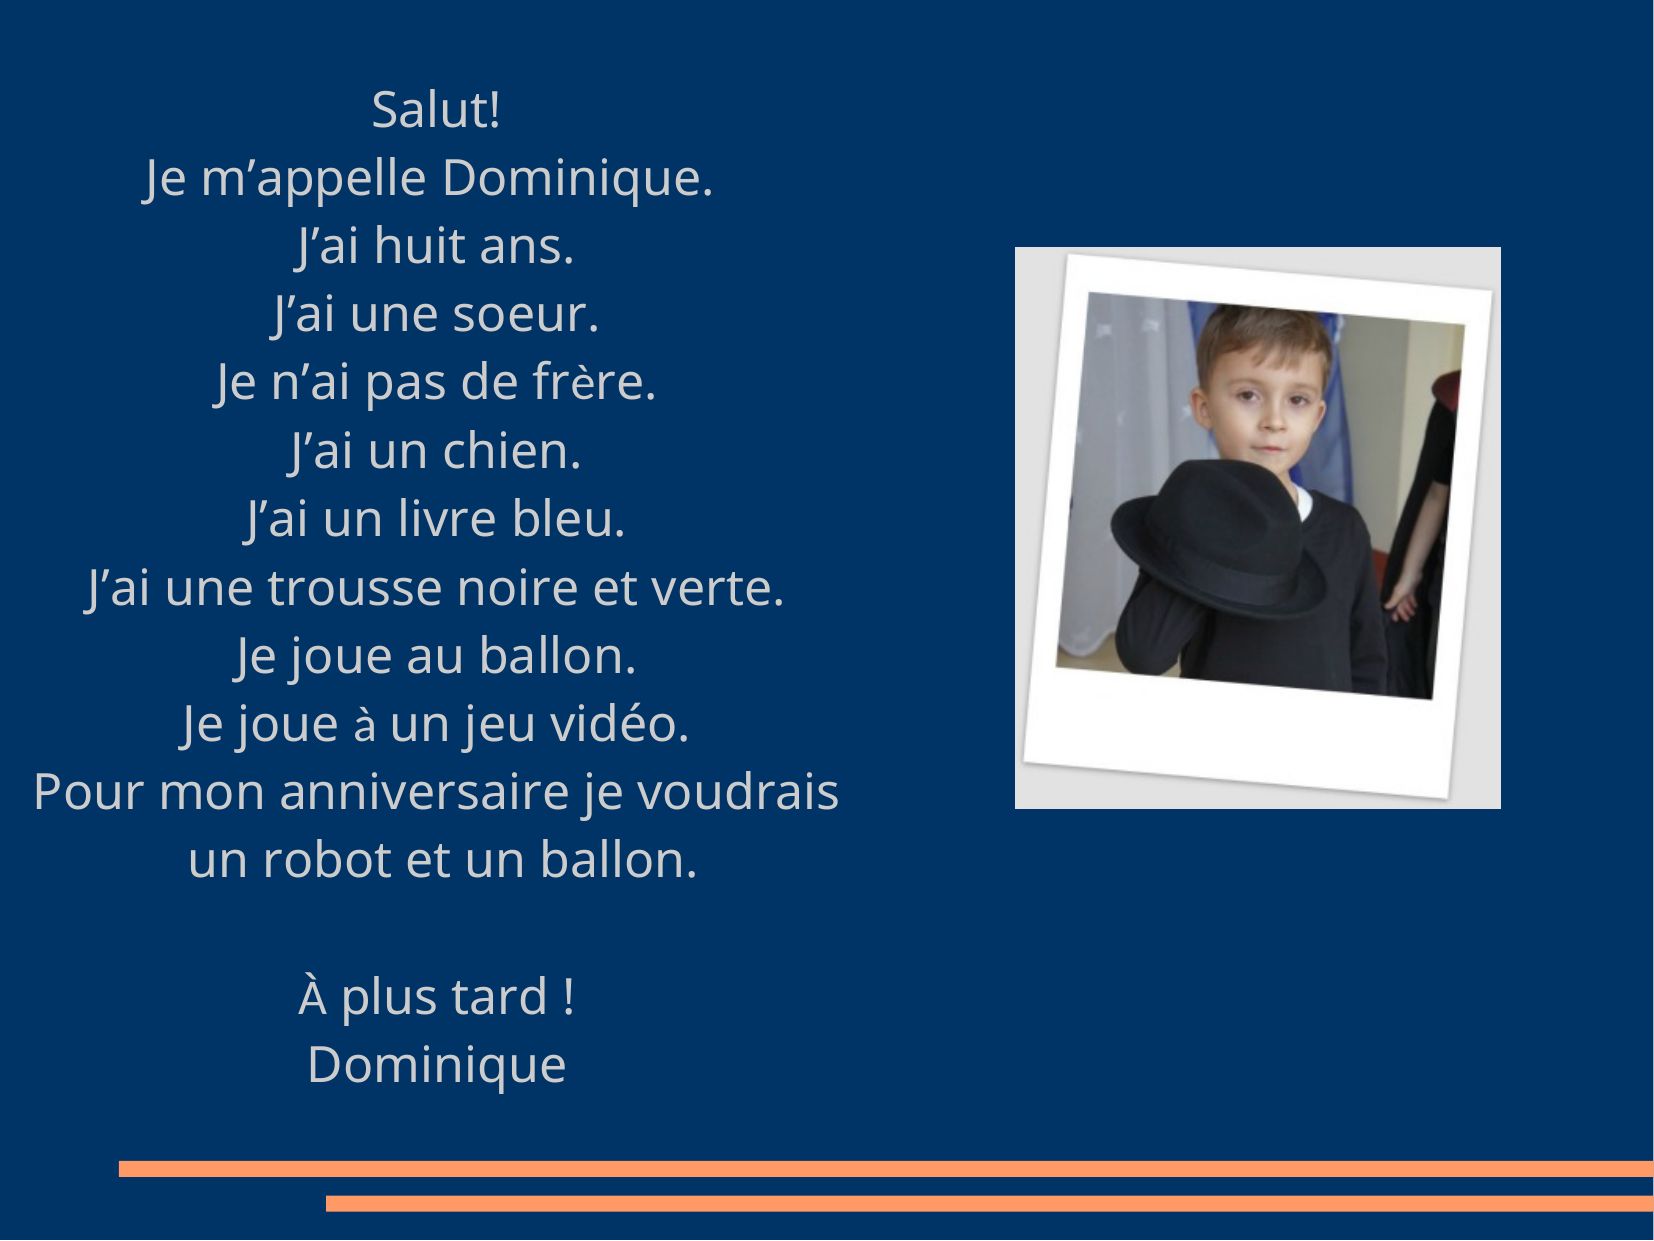

# Salut!
Je m’appelle Dominique.
J’ai huit ans.
J’ai une soeur.
Je n’ai pas de frère.
J’ai un chien.
J’ai un livre bleu.
J’ai une trousse noire et verte.
Je joue au ballon.
Je joue à un jeu vidéo.
Pour mon anniversaire je voudrais
 un robot et un ballon.
À plus tard !
Dominique